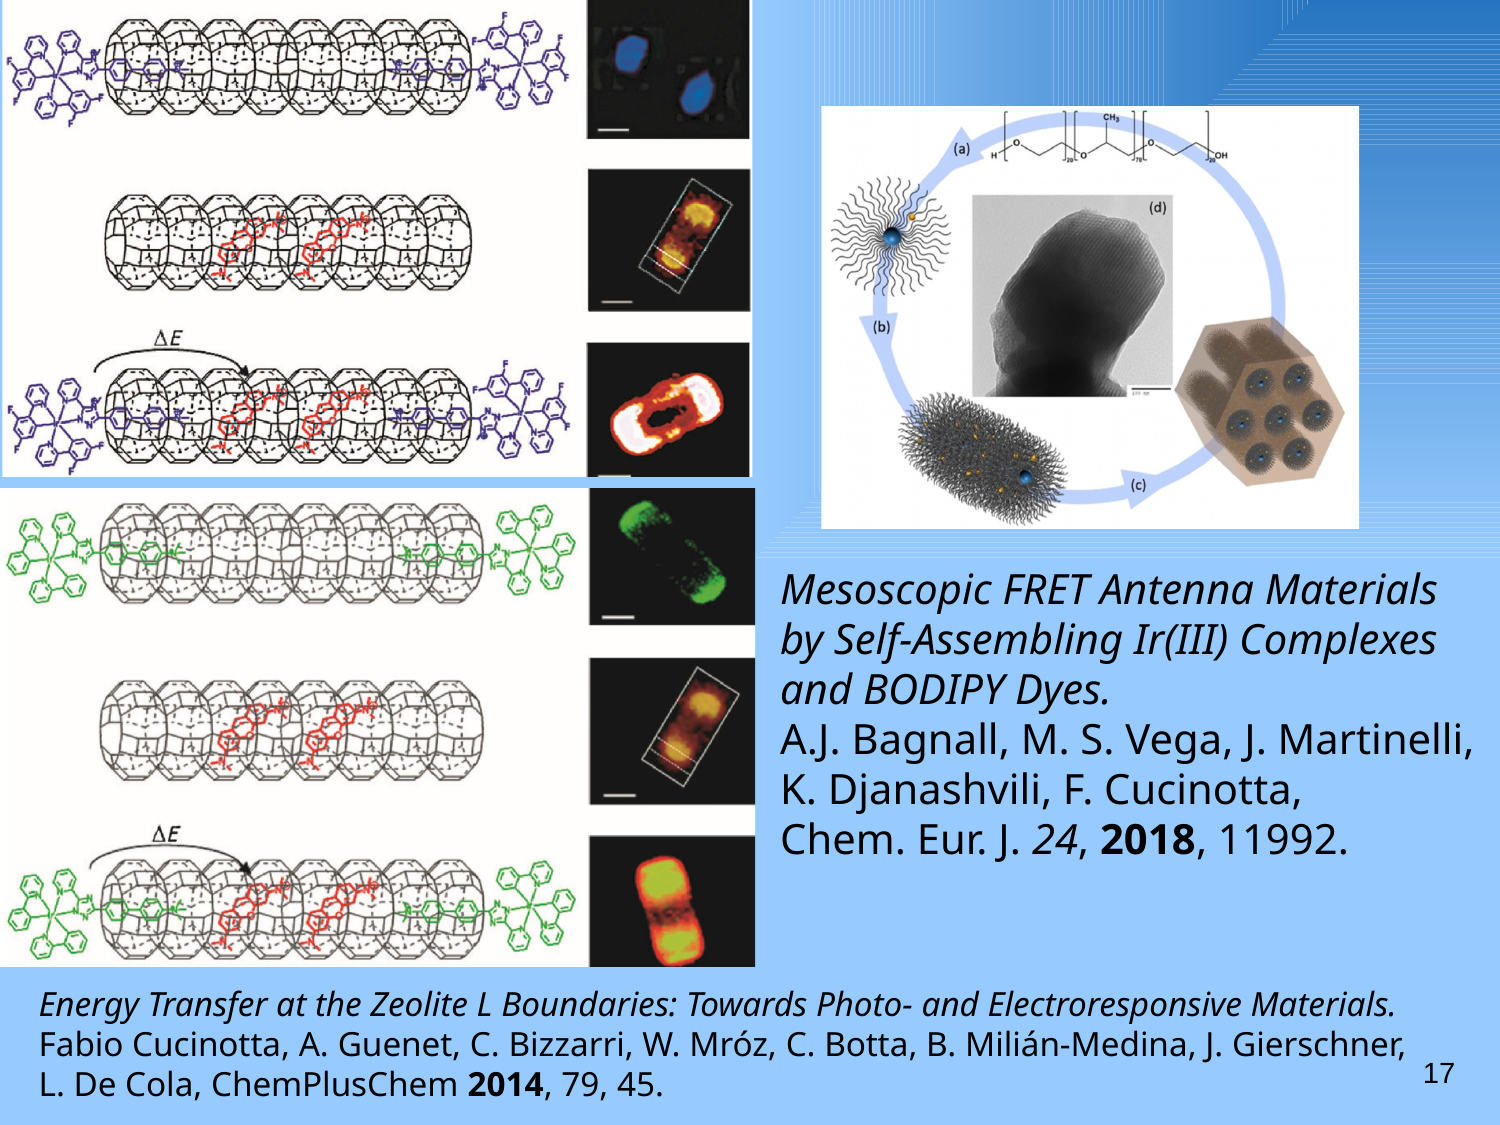

Mesoscopic FRET Antenna Materials
by Self-Assembling Ir(III) Complexes
and BODIPY Dyes.
A.J. Bagnall, M. S. Vega, J. Martinelli,
K. Djanashvili, F. Cucinotta,
Chem. Eur. J. 24, 2018, 11992.
Energy Transfer at the Zeolite L Boundaries: Towards Photo- and Electroresponsive Materials.
Fabio Cucinotta, A. Guenet, C. Bizzarri, W. Mróz, C. Botta, B. Milián-Medina, J. Gierschner,
L. De Cola, ChemPlusChem 2014, 79, 45.